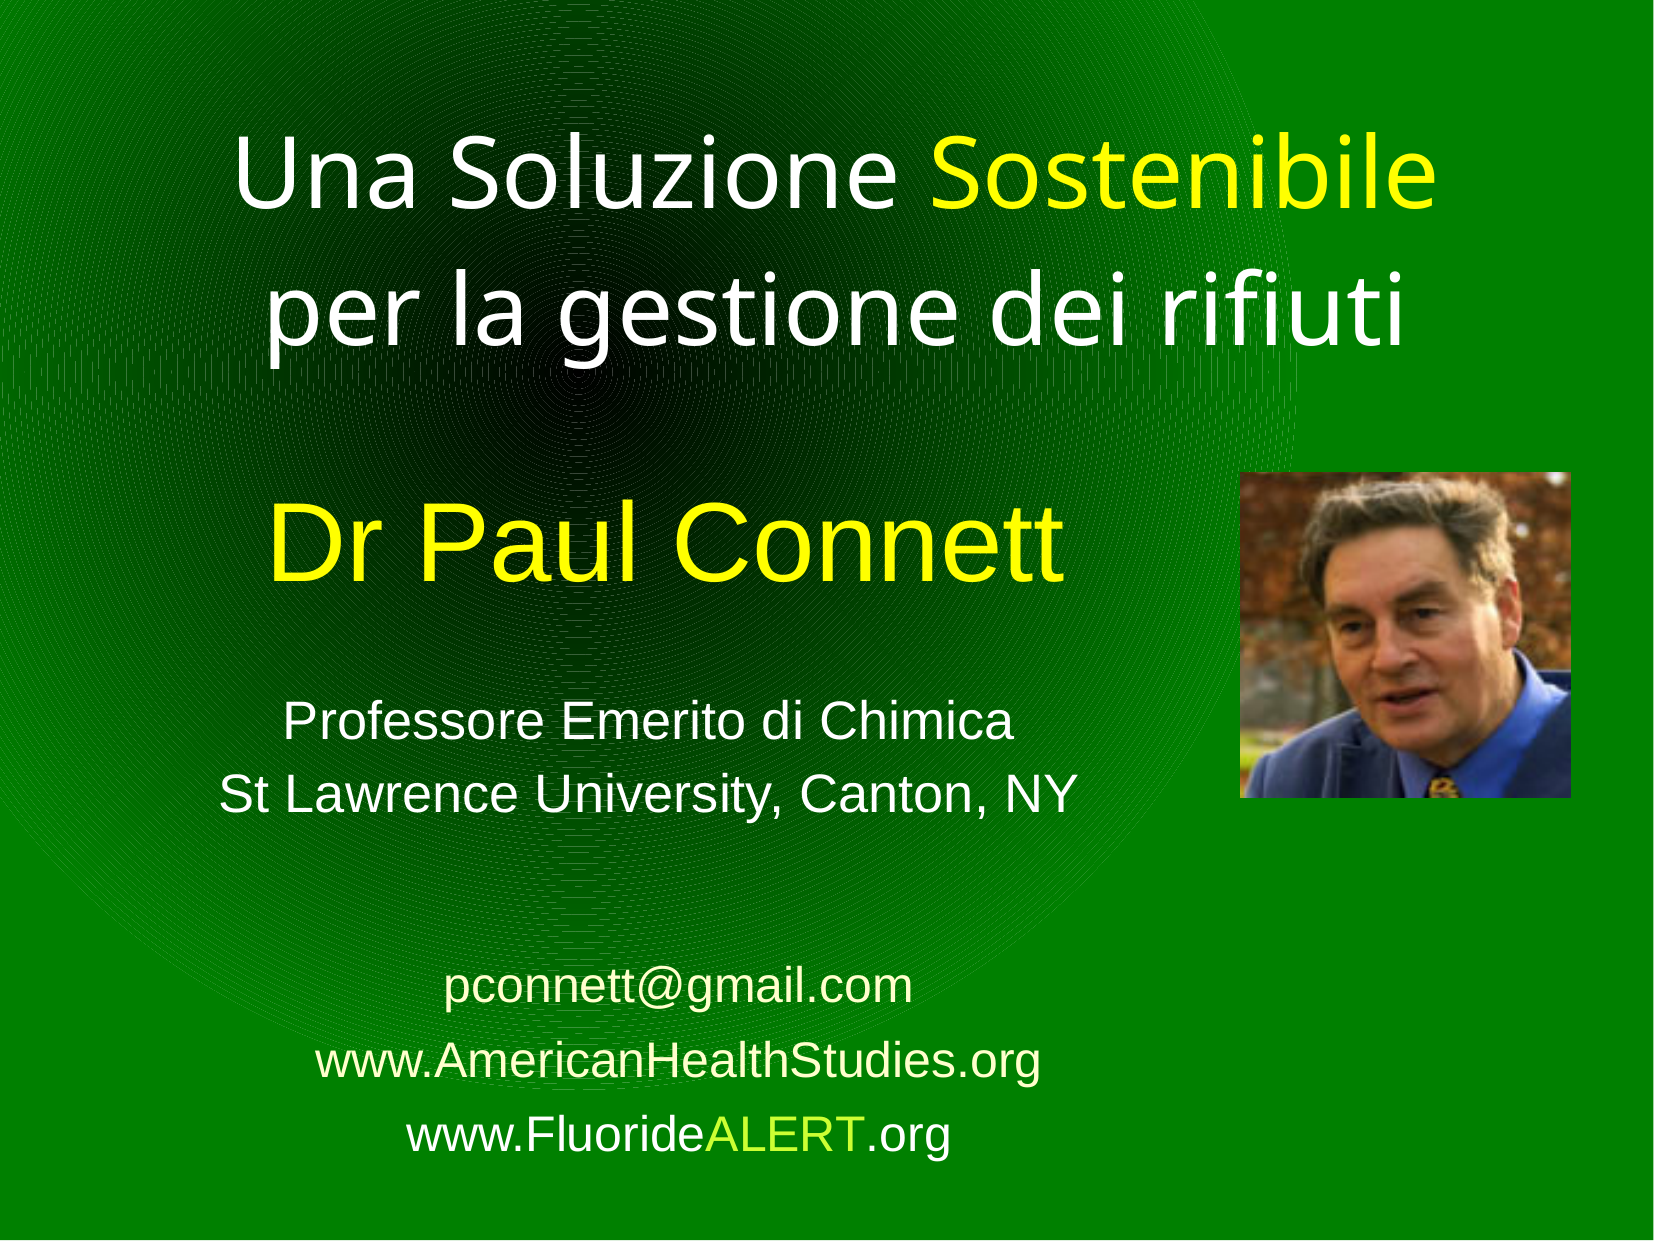

Una Soluzione Sostenibile
 per la gestione dei rifiuti
 Dr Paul Connett
Professore Emerito di Chimica
St Lawrence University, Canton, NY
pconnett@gmail.com
www.AmericanHealthStudies.org
www.FluorideALERT.org